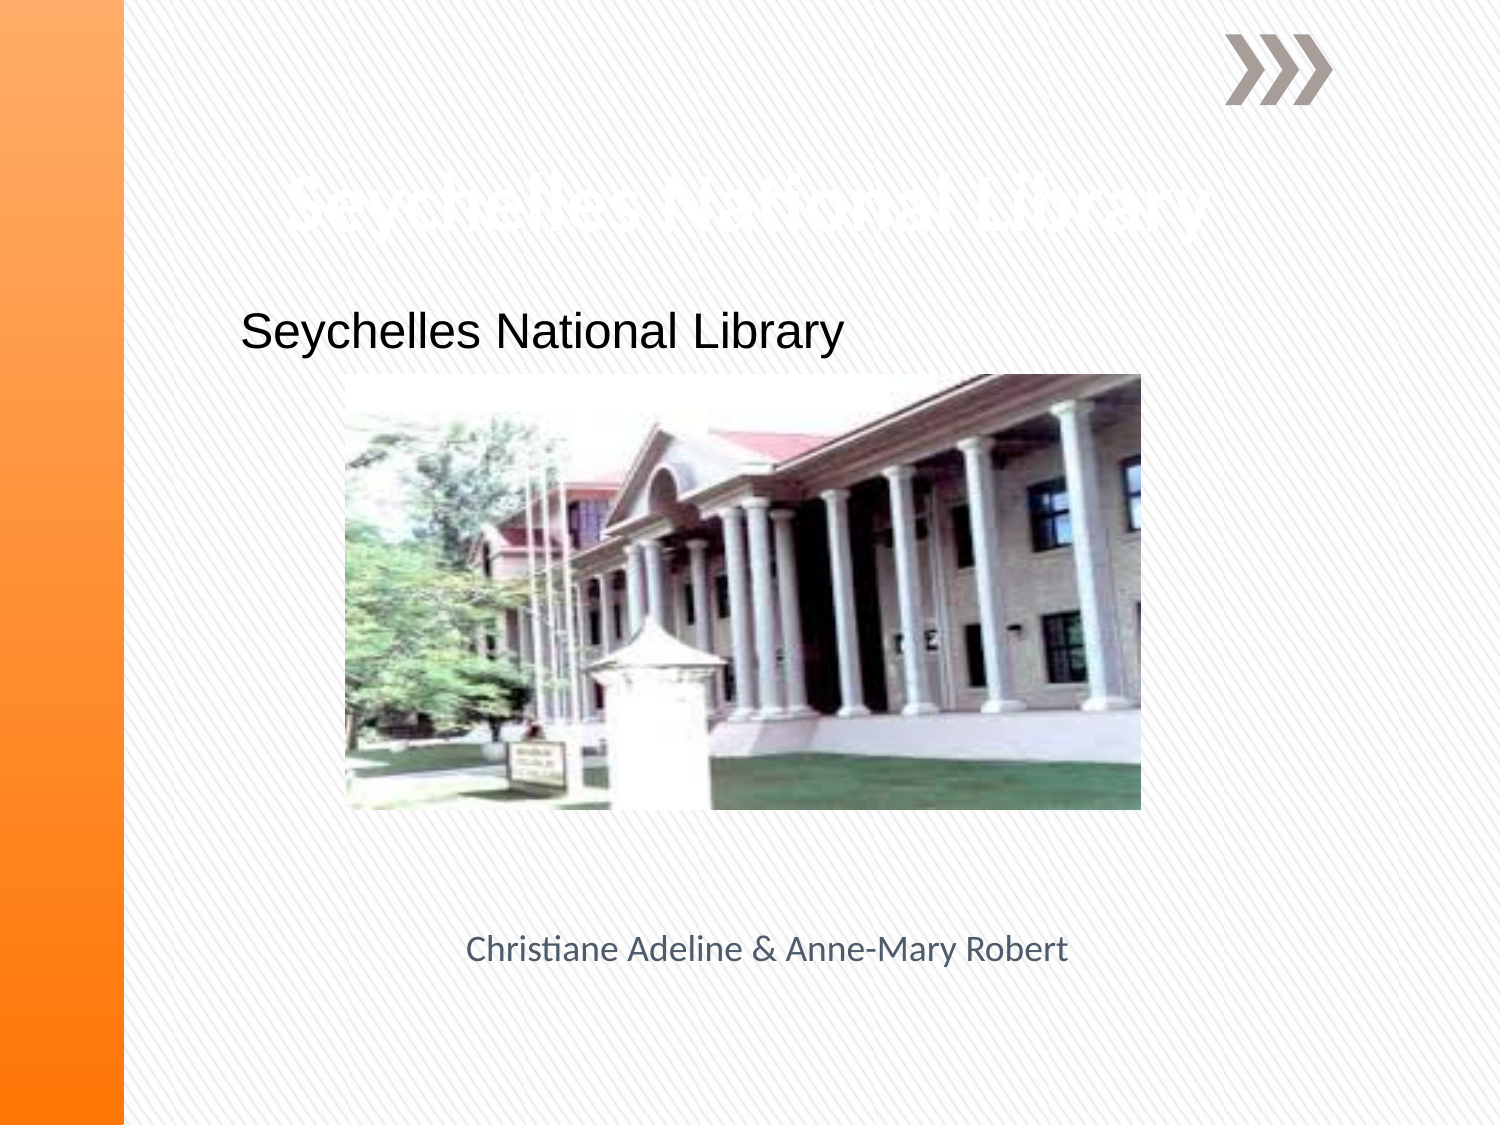

# Seychelles National Library
Seychelles National Library
Christiane Adeline & Anne-Mary Robert